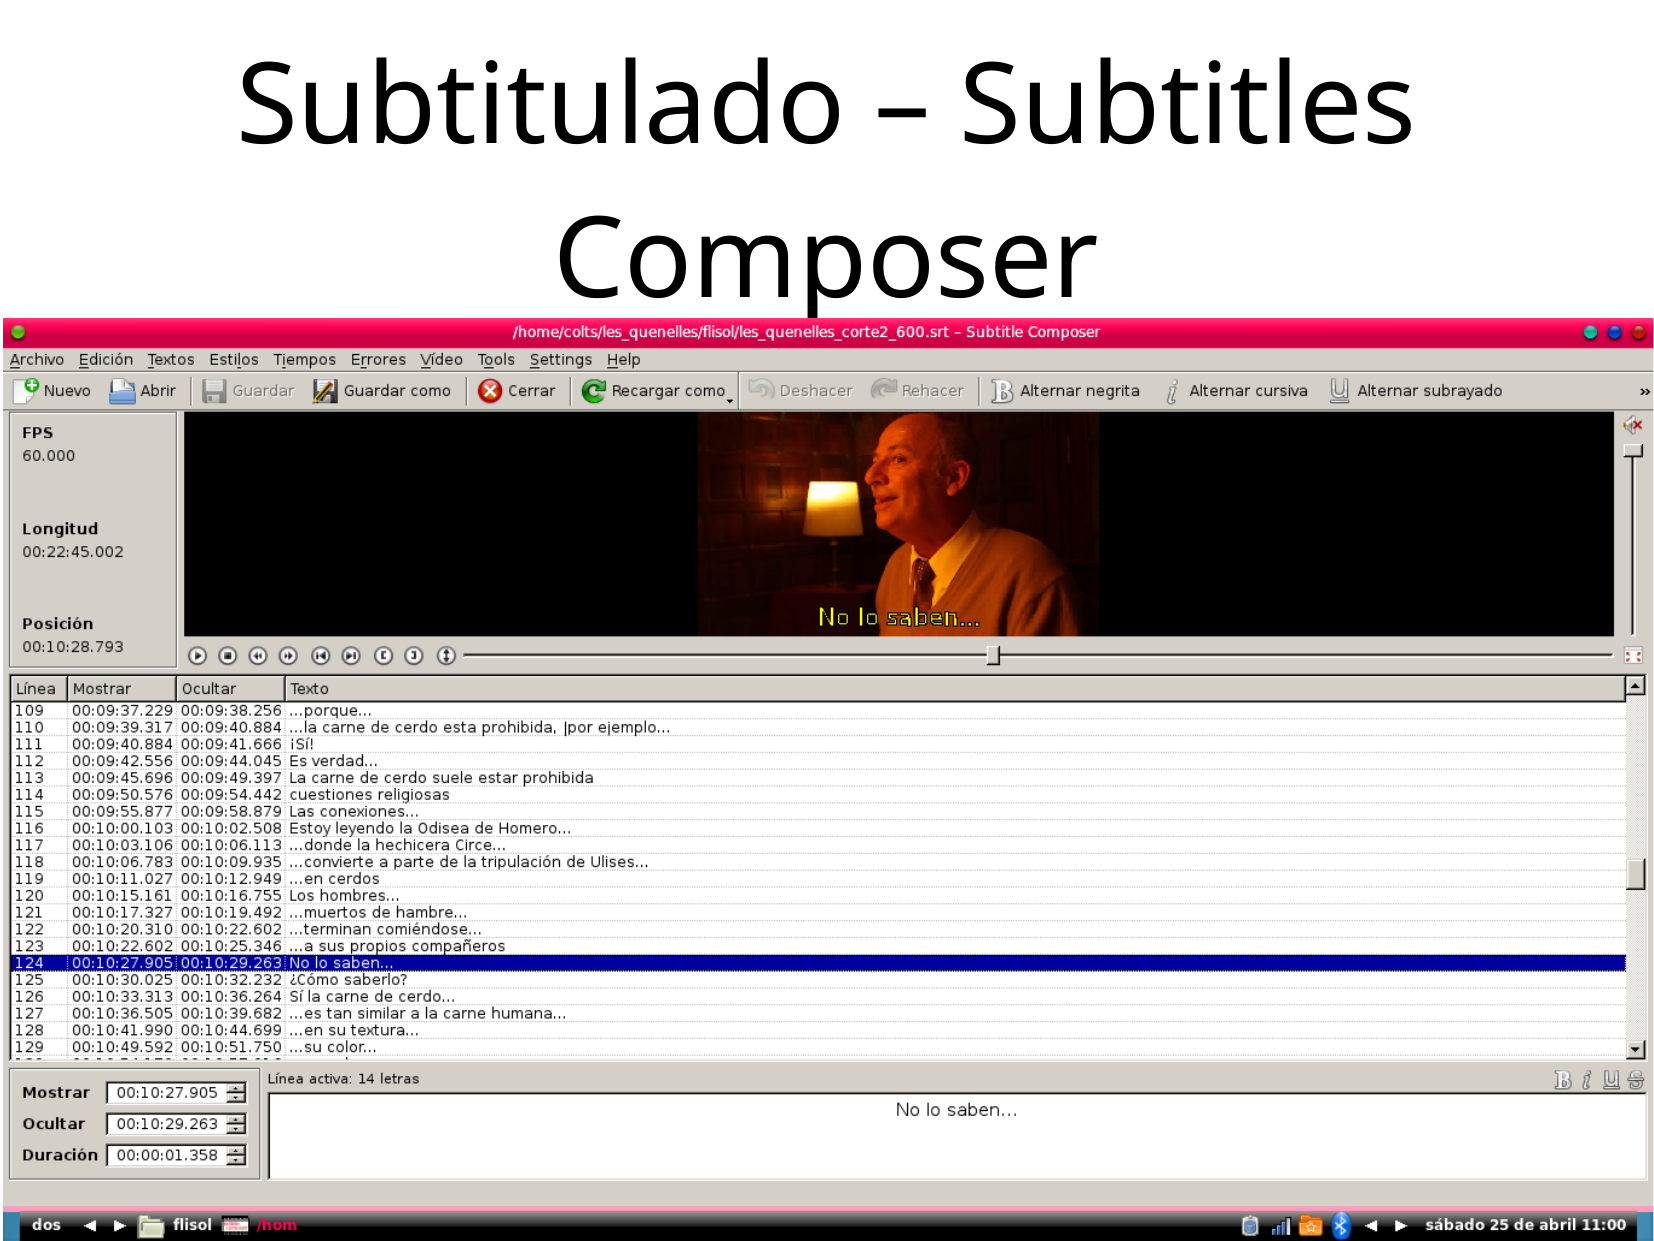

Subtitulado – Subtitles Composer
# Cómo asesinar...